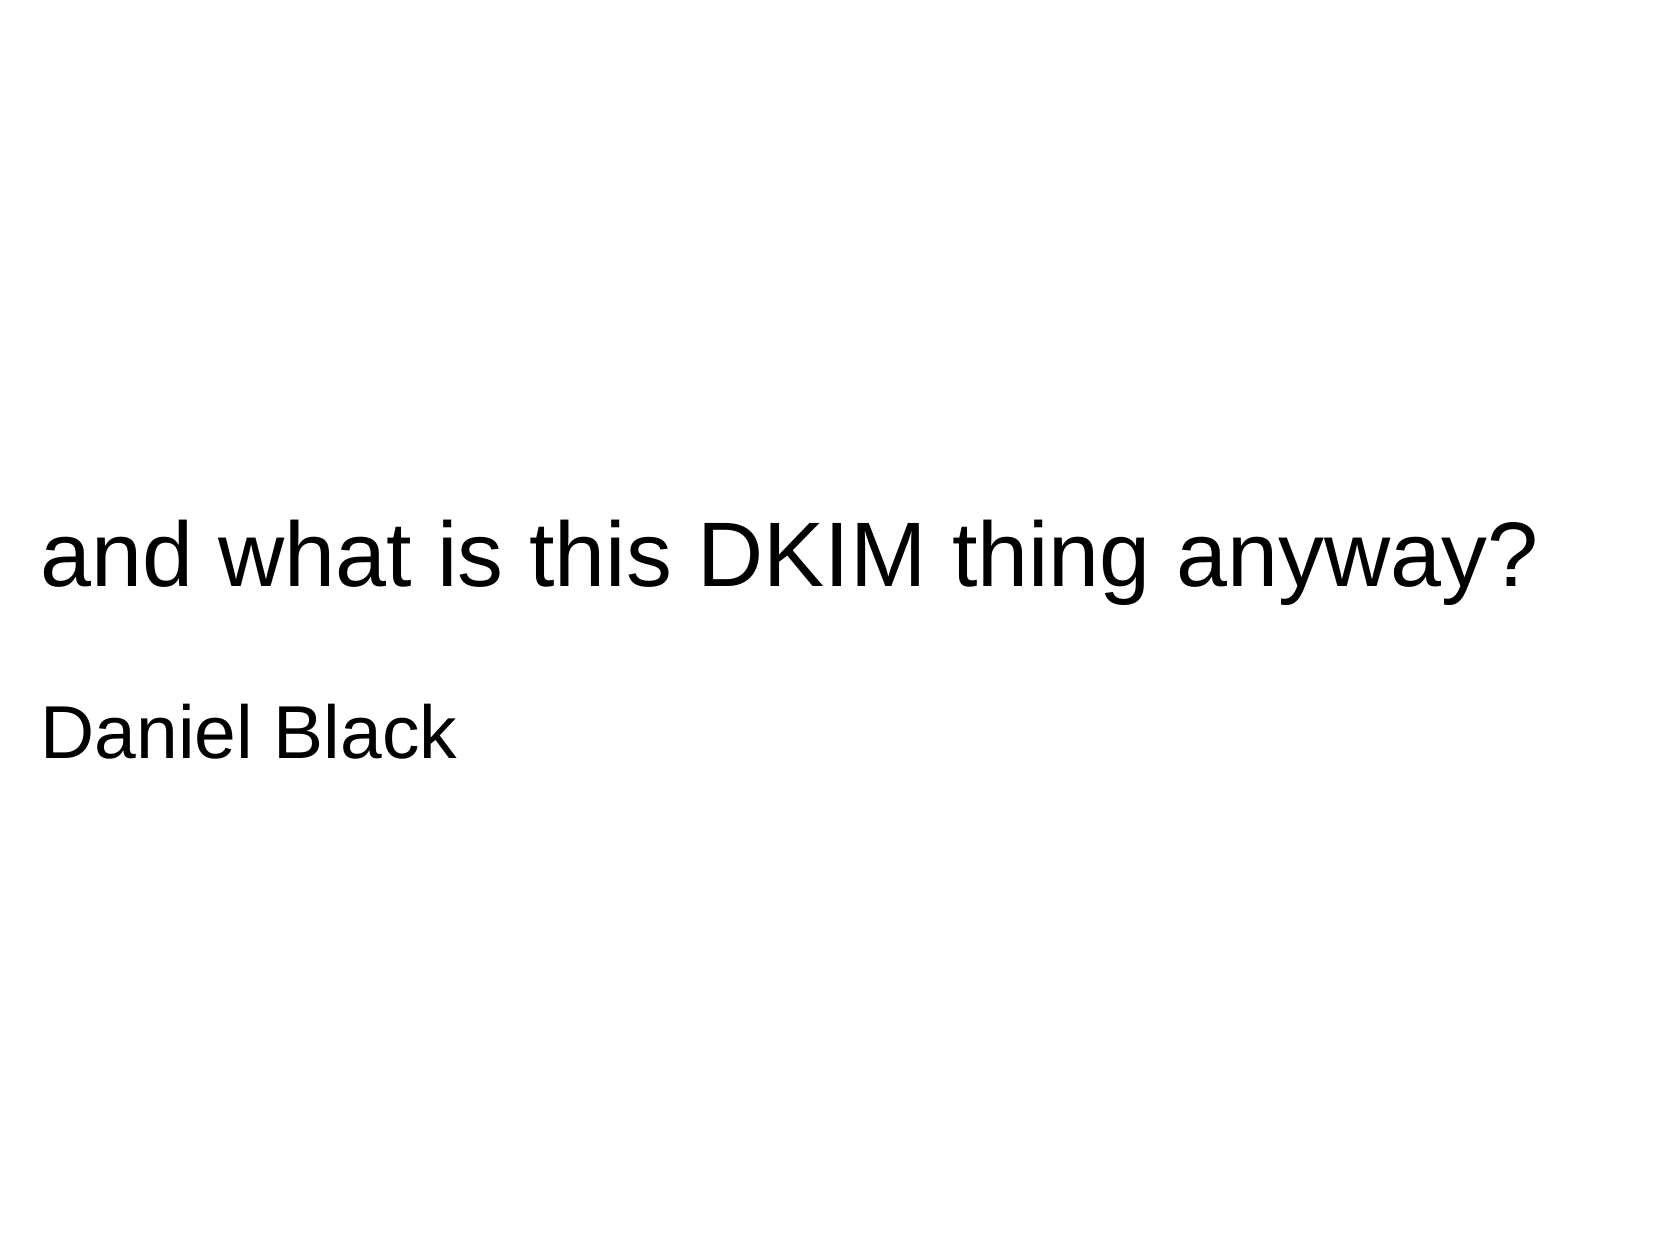

and what is this DKIM thing anyway?
Daniel Black